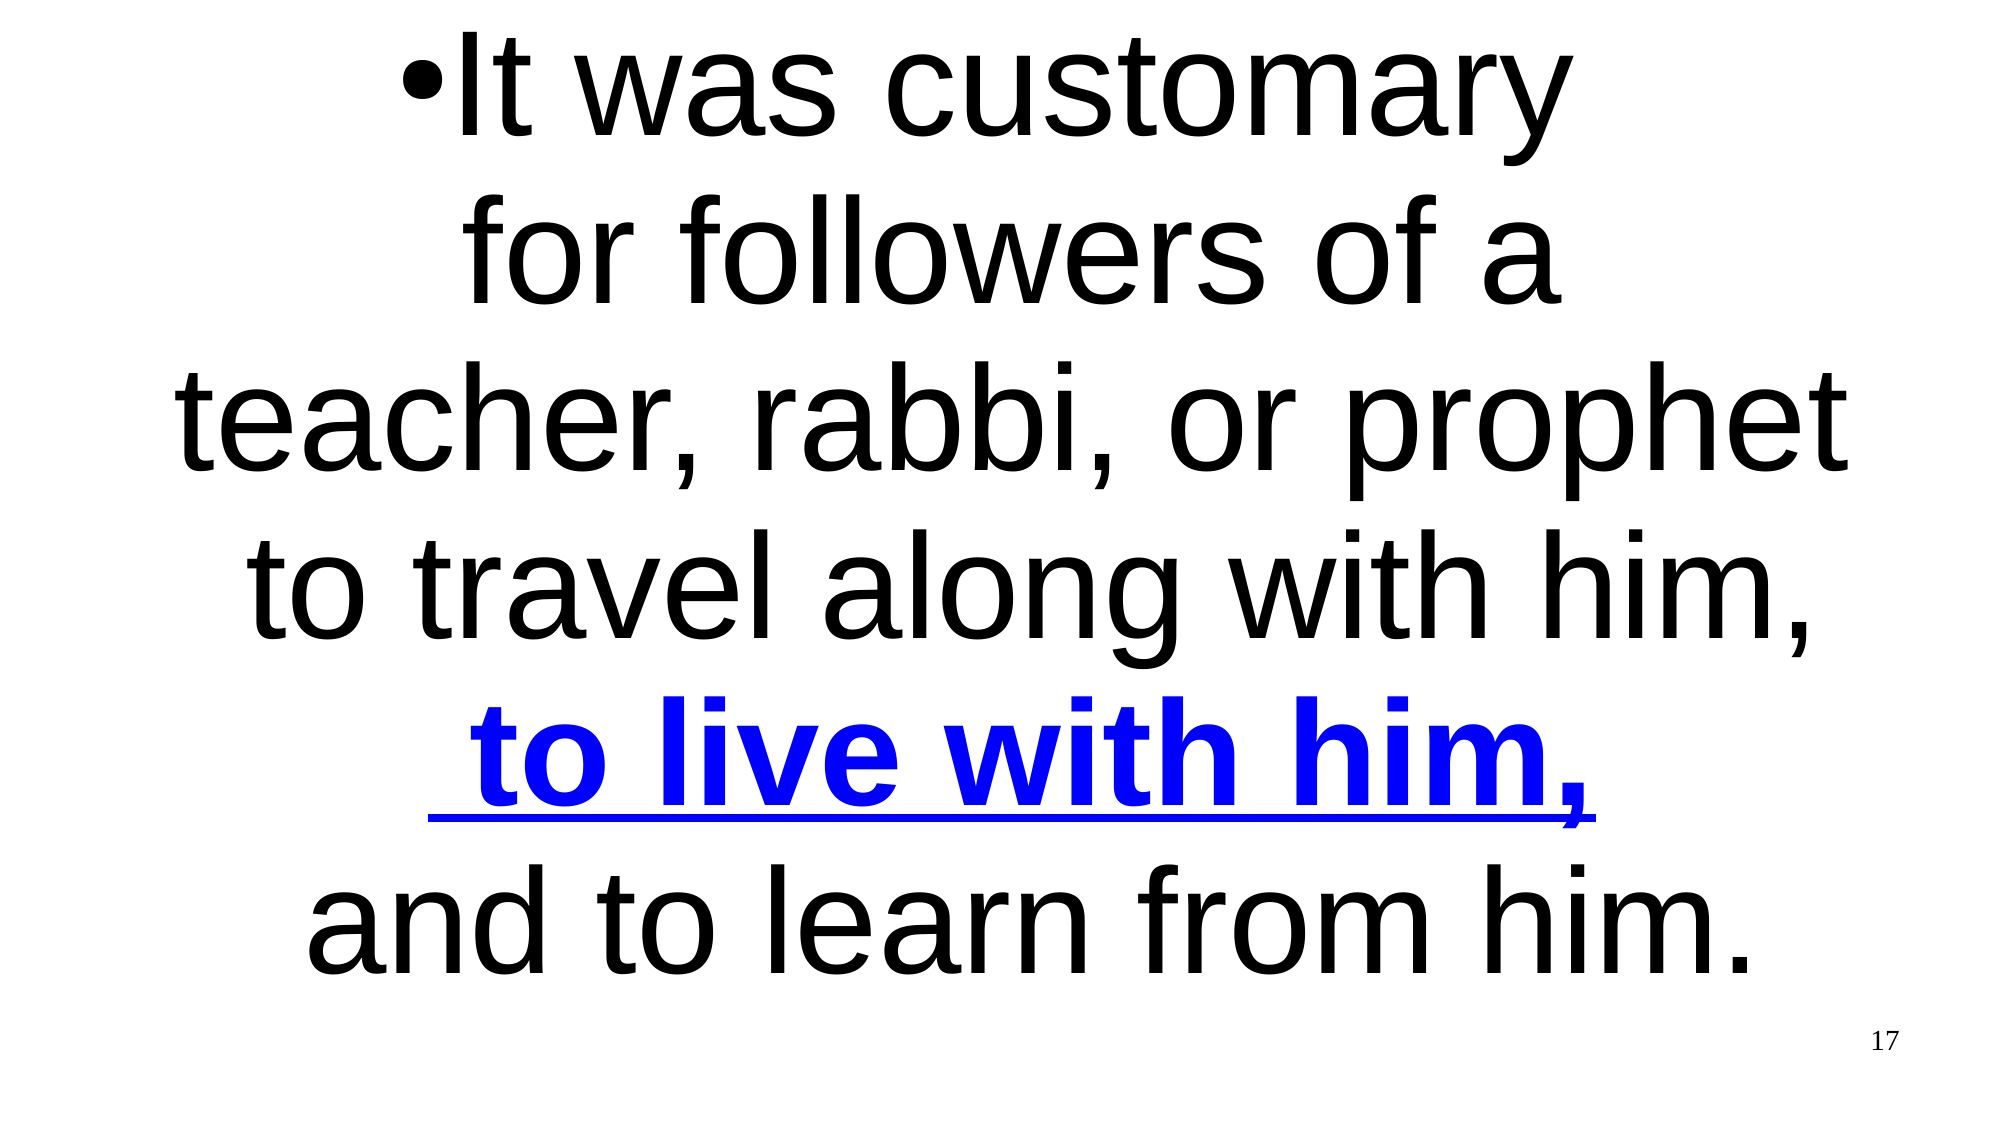

# It was customary for followers of a teacher, rabbi, or prophet to travel along with him, to live with him, and to learn from him.
17